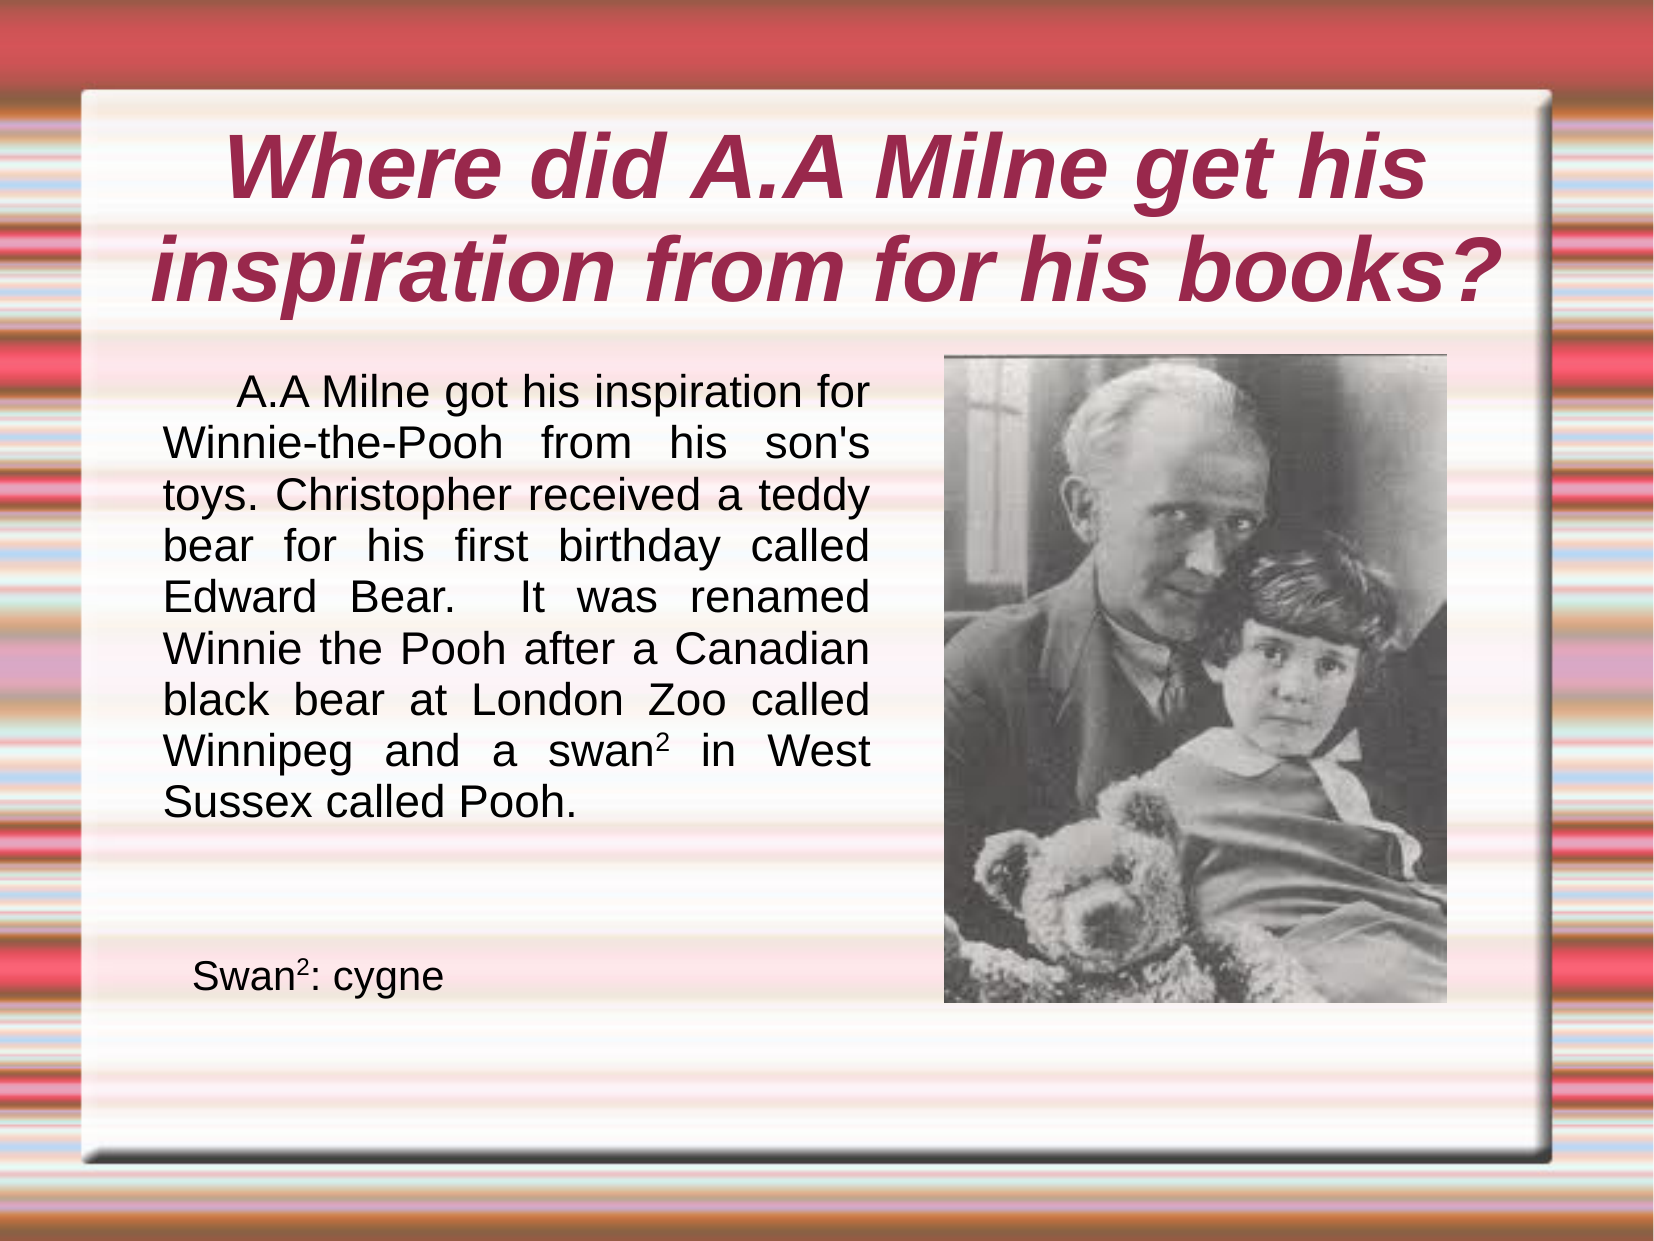

# Where did A.A Milne get his inspiration from for his books?
	A.A Milne got his inspiration for Winnie-the-Pooh from his son's toys. Christopher received a teddy bear for his first birthday called Edward Bear. It was renamed Winnie the Pooh after a Canadian black bear at London Zoo called Winnipeg and a swan2 in West Sussex called Pooh.
Swan2: cygne